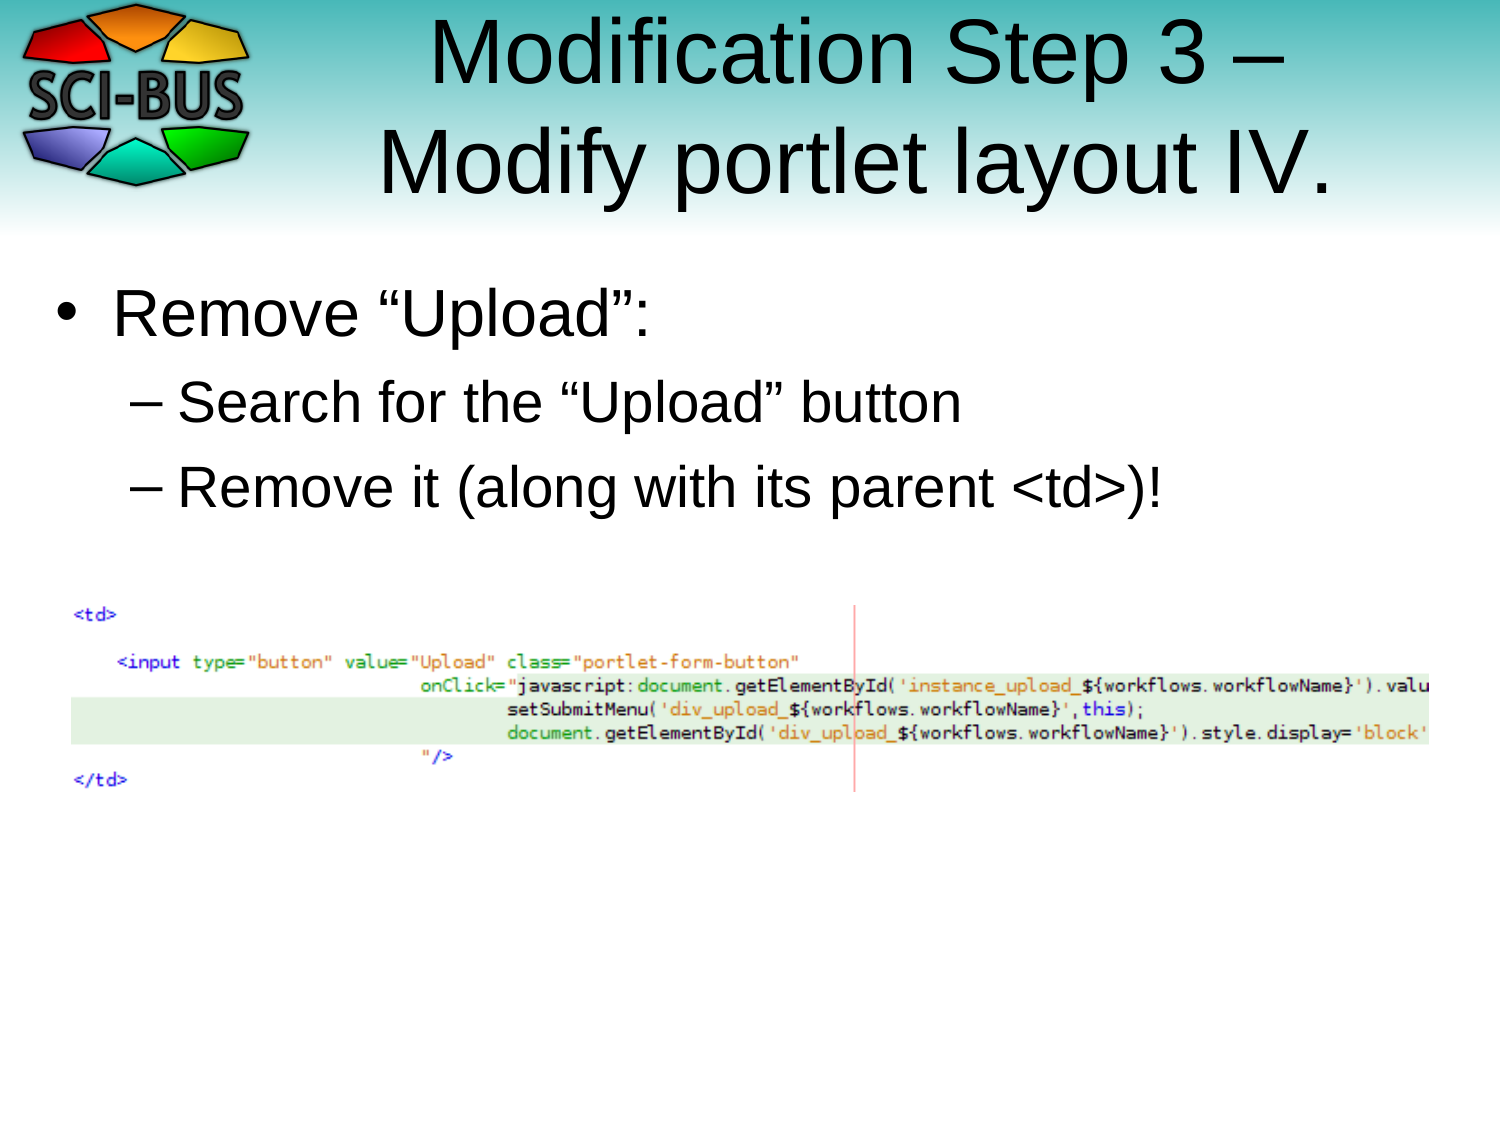

# Modification Step 3 – Modify portlet layout IV.
Remove “Upload”:
Search for the “Upload” button
Remove it (along with its parent <td>)!